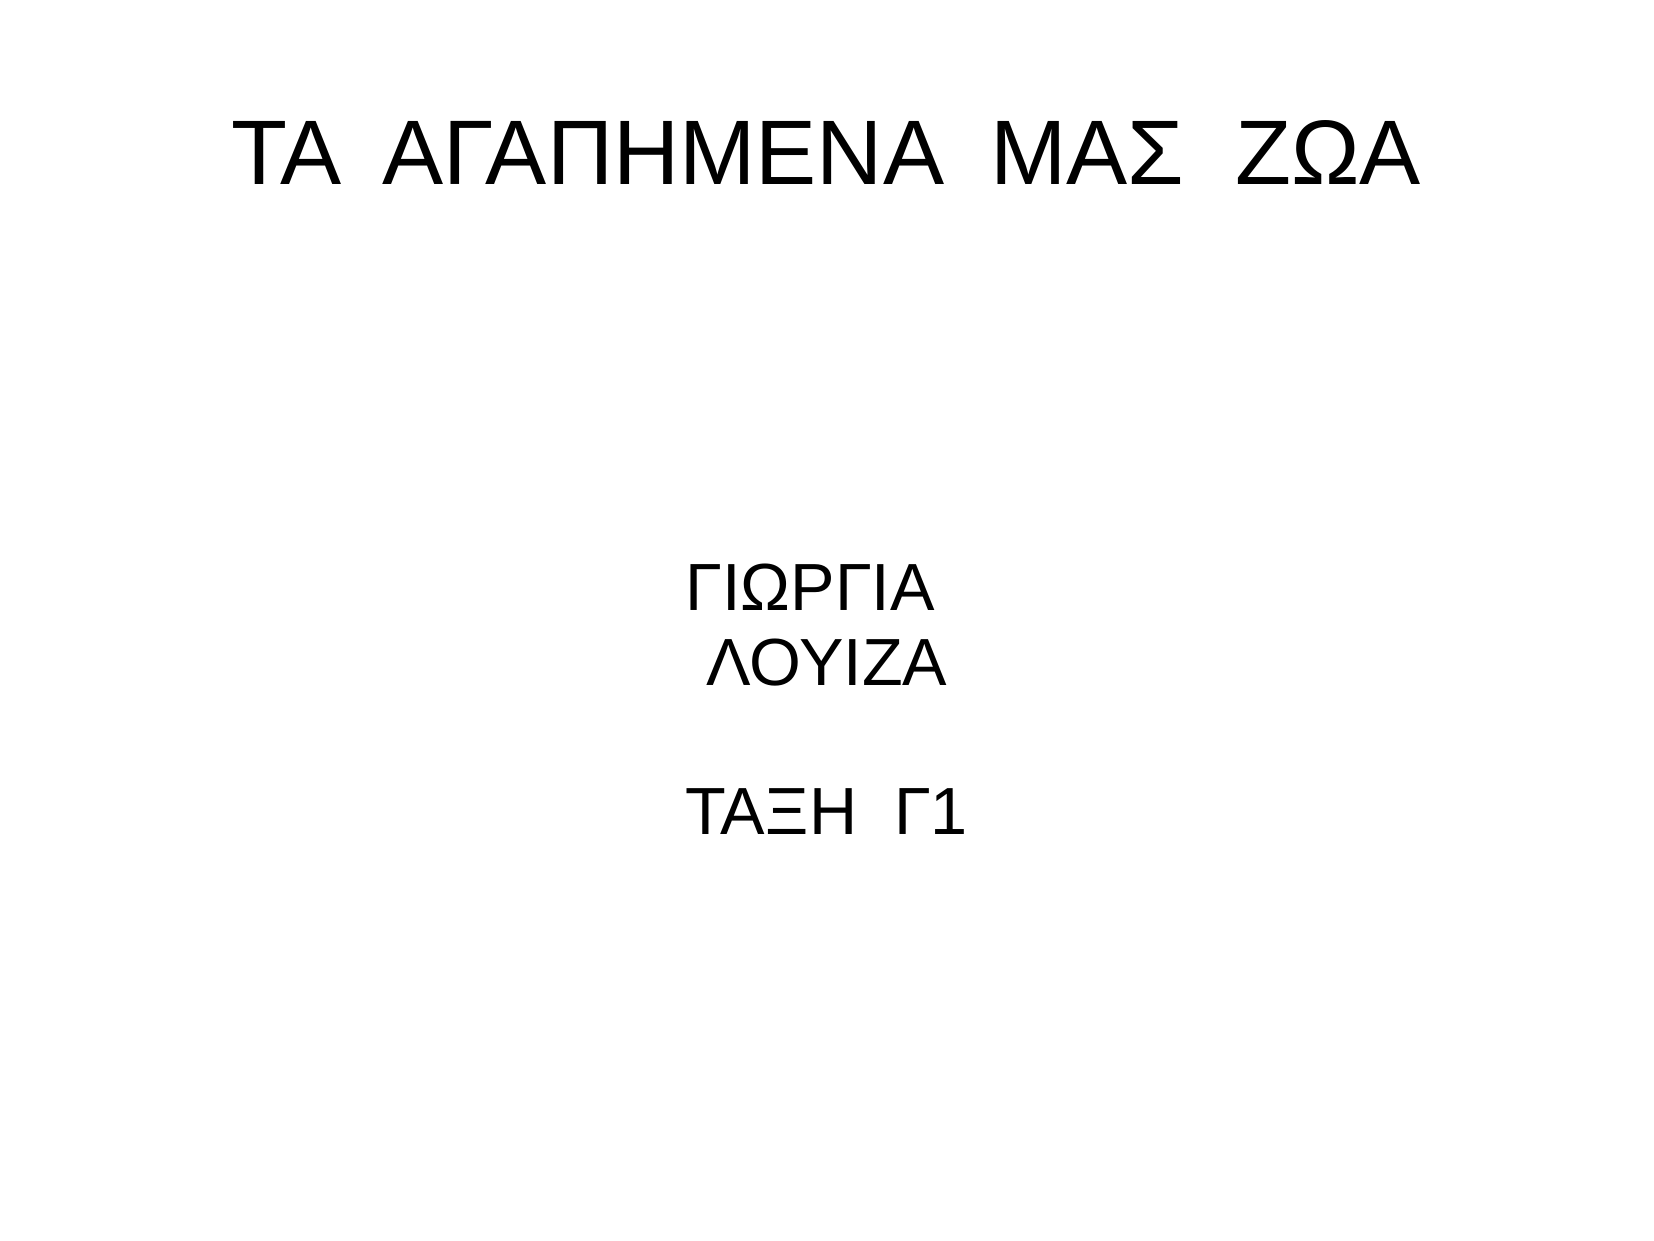

# ΤΑ ΑΓΑΠΗΜΕΝΑ ΜΑΣ ΖΩΑ
ΓΙΩΡΓΙΑ
ΛΟΥΙΖΑ
ΤΑΞΗ Γ1